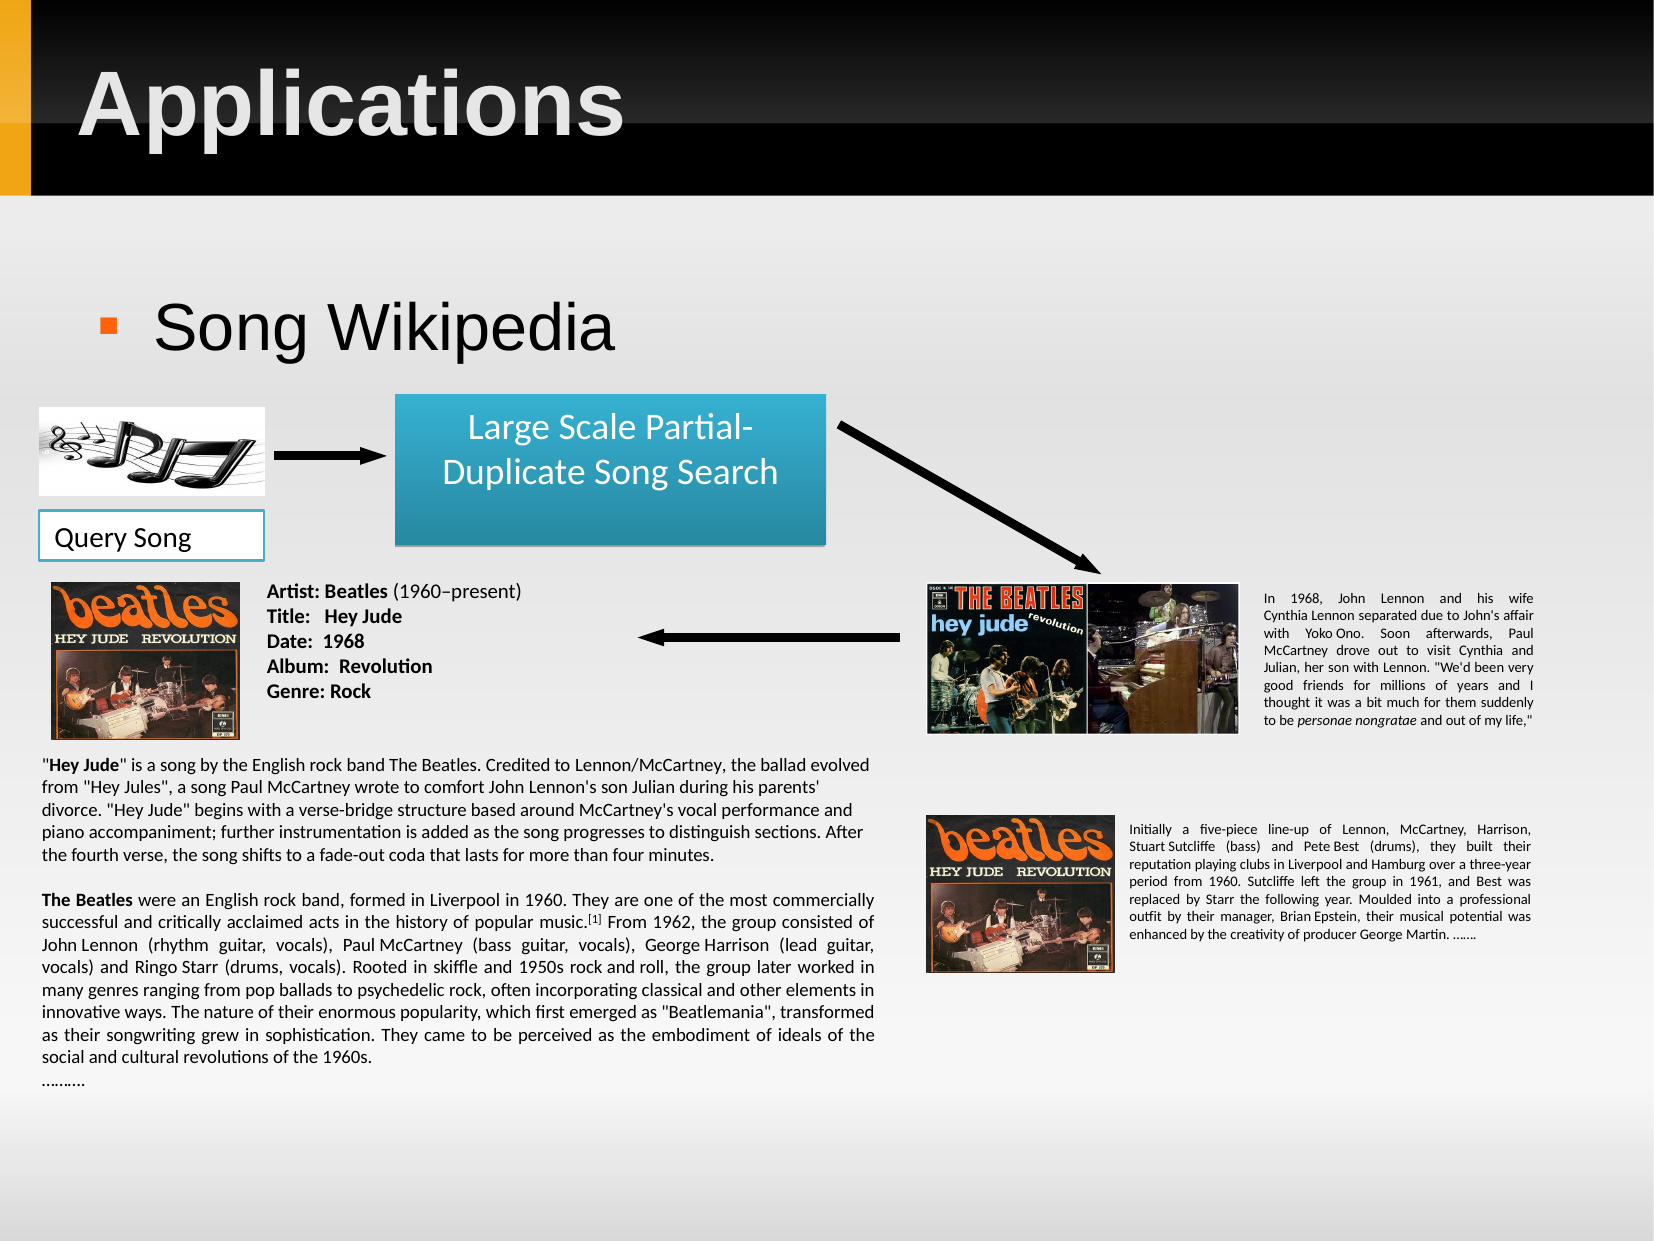

# Applications
Song Wikipedia
Large Scale Partial-Duplicate Song Search
Query Song
Artist: Beatles (1960–present)
Title: Hey Jude
Date: 1968
Album: Revolution
Genre: Rock
"Hey Jude" is a song by the English rock band The Beatles. Credited to Lennon/McCartney, the ballad evolved from "Hey Jules", a song Paul McCartney wrote to comfort John Lennon's son Julian during his parents' divorce. "Hey Jude" begins with a verse-bridge structure based around McCartney's vocal performance and piano accompaniment; further instrumentation is added as the song progresses to distinguish sections. After the fourth verse, the song shifts to a fade-out coda that lasts for more than four minutes.
The Beatles were an English rock band, formed in Liverpool in 1960. They are one of the most commercially successful and critically acclaimed acts in the history of popular music.[1] From 1962, the group consisted of John Lennon (rhythm guitar, vocals), Paul McCartney (bass guitar, vocals), George Harrison (lead guitar, vocals) and Ringo Starr (drums, vocals). Rooted in skiffle and 1950s rock and roll, the group later worked in many genres ranging from pop ballads to psychedelic rock, often incorporating classical and other elements in innovative ways. The nature of their enormous popularity, which first emerged as "Beatlemania", transformed as their songwriting grew in sophistication. They came to be perceived as the embodiment of ideals of the social and cultural revolutions of the 1960s.
……….
In 1968, John Lennon and his wife Cynthia Lennon separated due to John's affair with Yoko Ono. Soon afterwards, Paul McCartney drove out to visit Cynthia and Julian, her son with Lennon. "We'd been very good friends for millions of years and I thought it was a bit much for them suddenly to be personae nongratae and out of my life,"
Initially a five-piece line-up of Lennon, McCartney, Harrison, Stuart Sutcliffe (bass) and Pete Best (drums), they built their reputation playing clubs in Liverpool and Hamburg over a three-year period from 1960. Sutcliffe left the group in 1961, and Best was replaced by Starr the following year. Moulded into a professional outfit by their manager, Brian Epstein, their musical potential was enhanced by the creativity of producer George Martin. …….